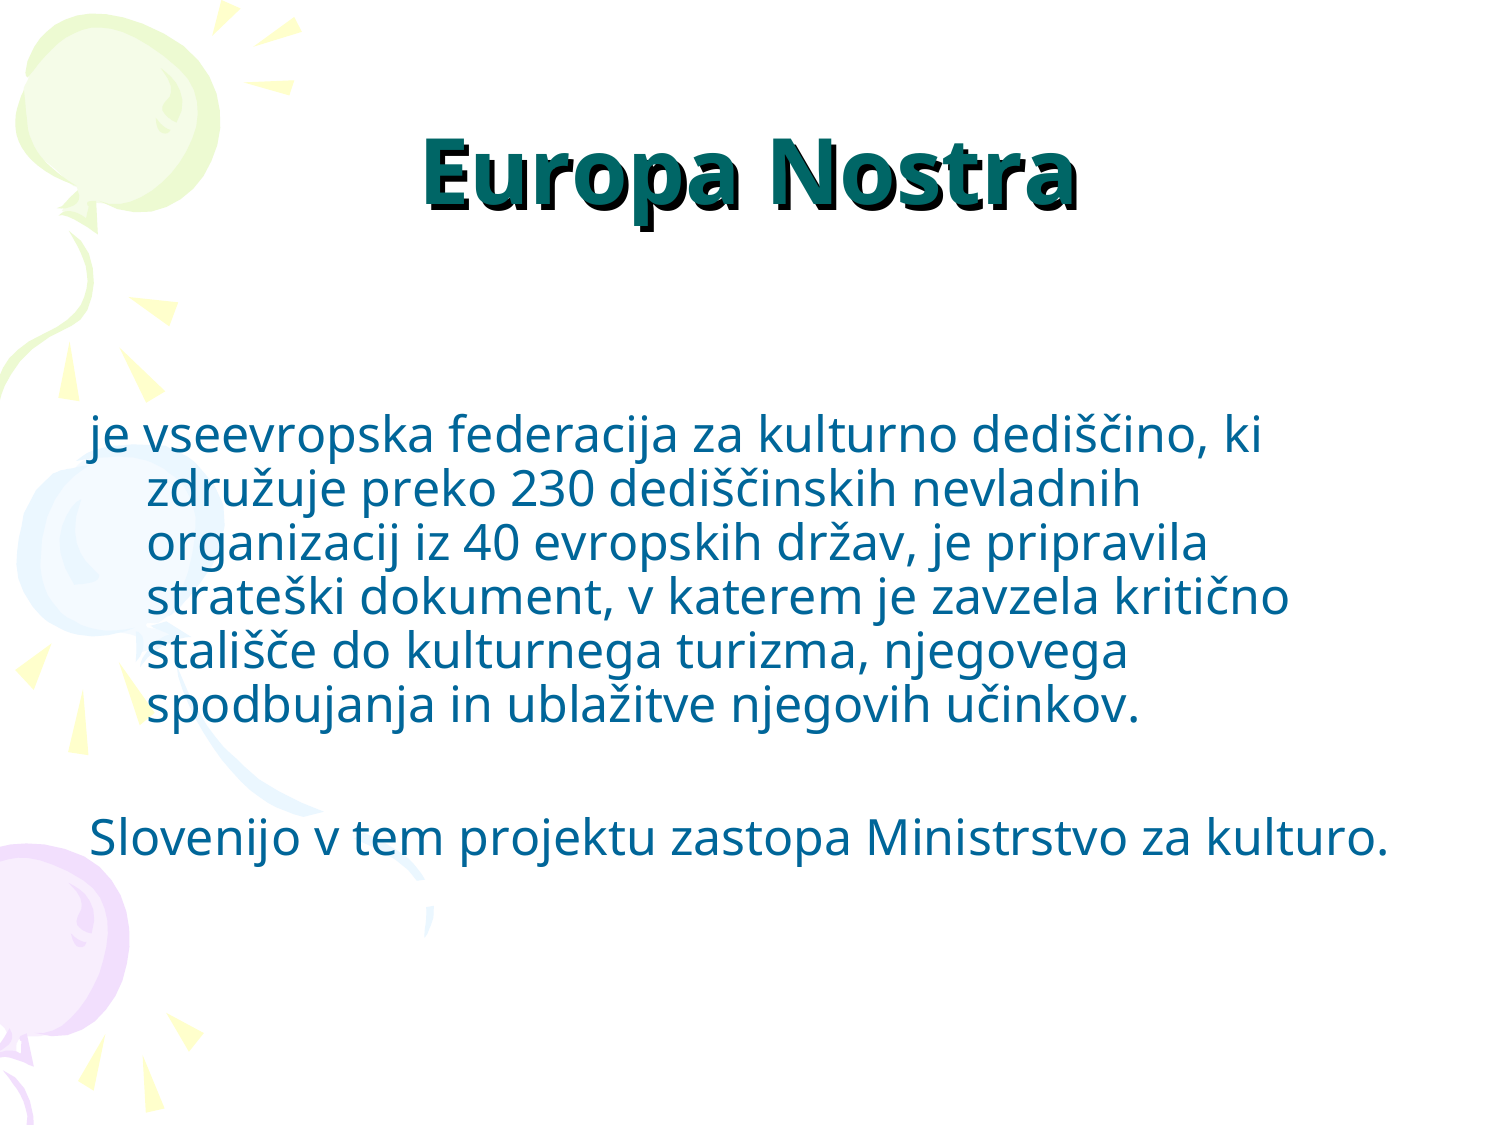

# Europa Nostra
je vseevropska federacija za kulturno dediščino, ki združuje preko 230 dediščinskih nevladnih organizacij iz 40 evropskih držav, je pripravila strateški dokument, v katerem je zavzela kritično stališče do kulturnega turizma, njegovega spodbujanja in ublažitve njegovih učinkov.
Slovenijo v tem projektu zastopa Ministrstvo za kulturo.